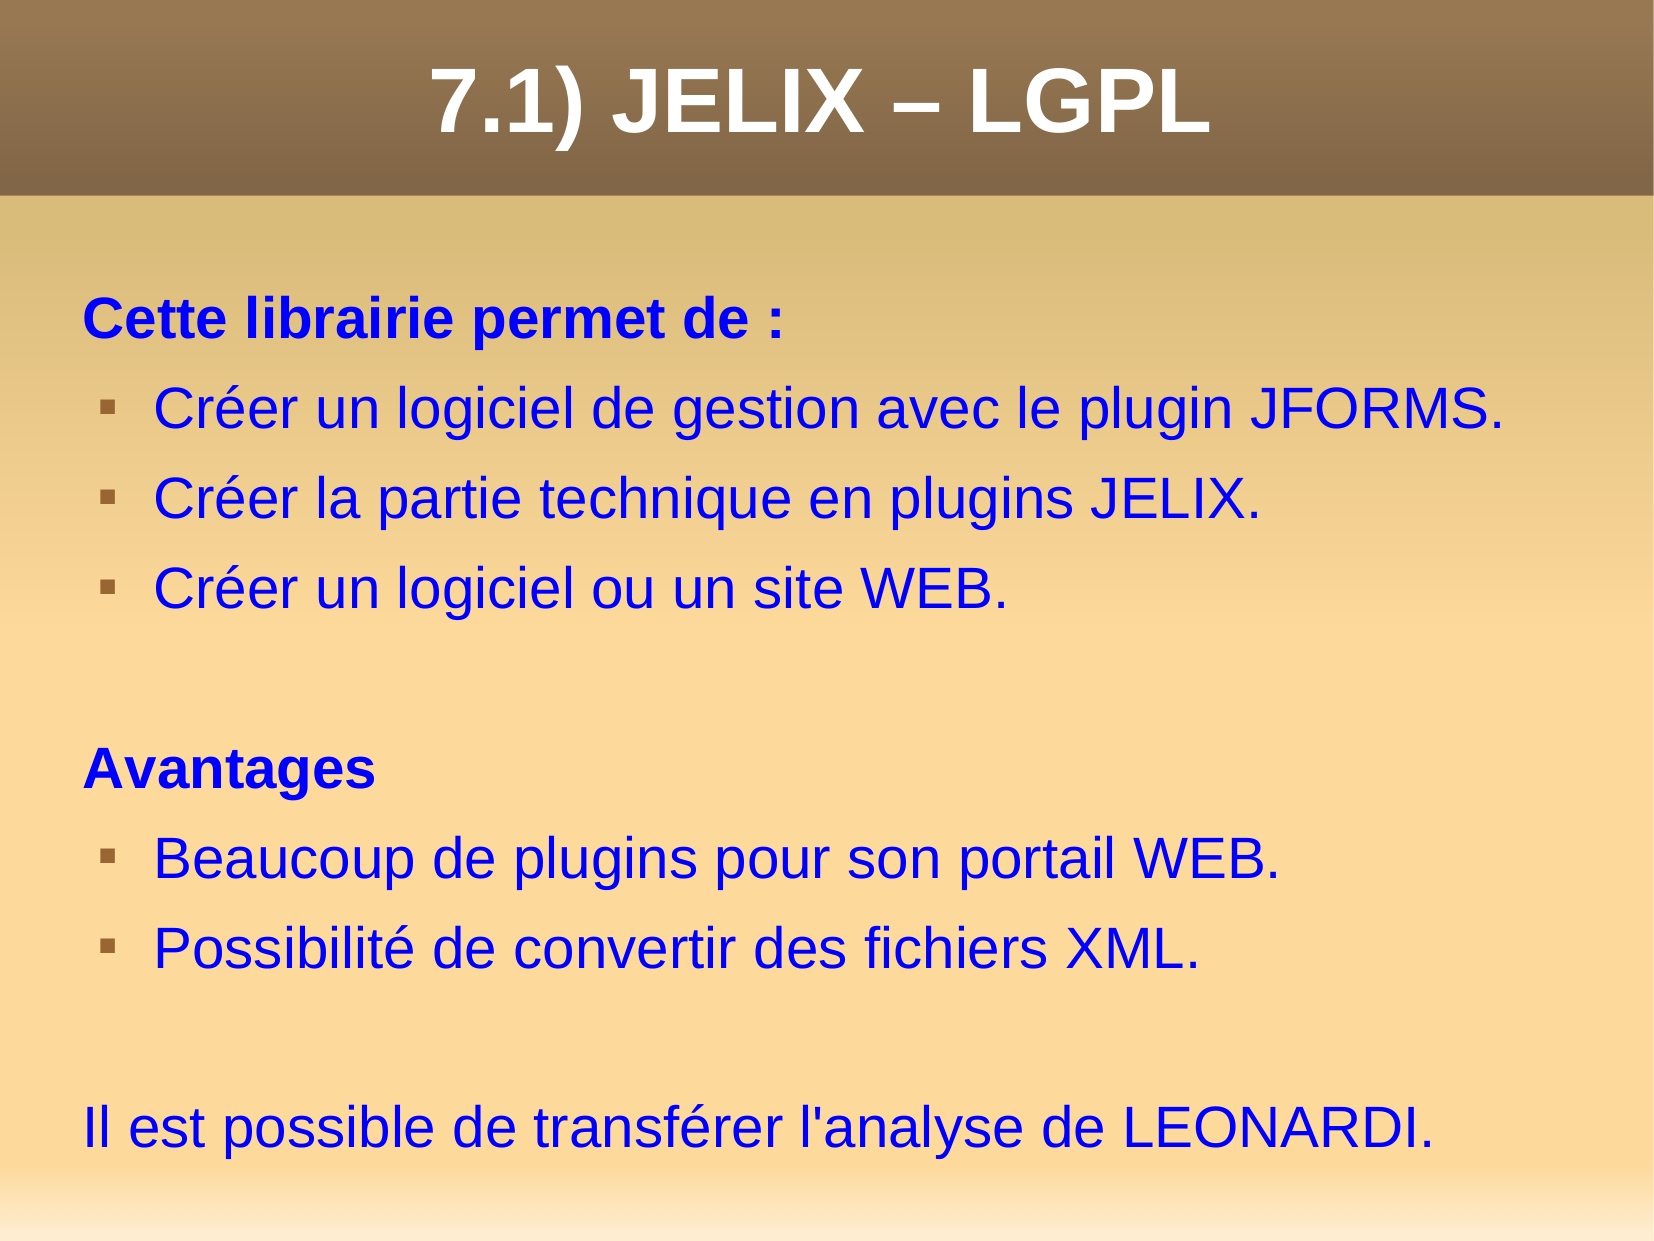

# 7.1) JELIX – LGPL
Cette librairie permet de :
Créer un logiciel de gestion avec le plugin JFORMS.
Créer la partie technique en plugins JELIX.
Créer un logiciel ou un site WEB.
Avantages
Beaucoup de plugins pour son portail WEB.
Possibilité de convertir des fichiers XML.
Il est possible de transférer l'analyse de LEONARDI.